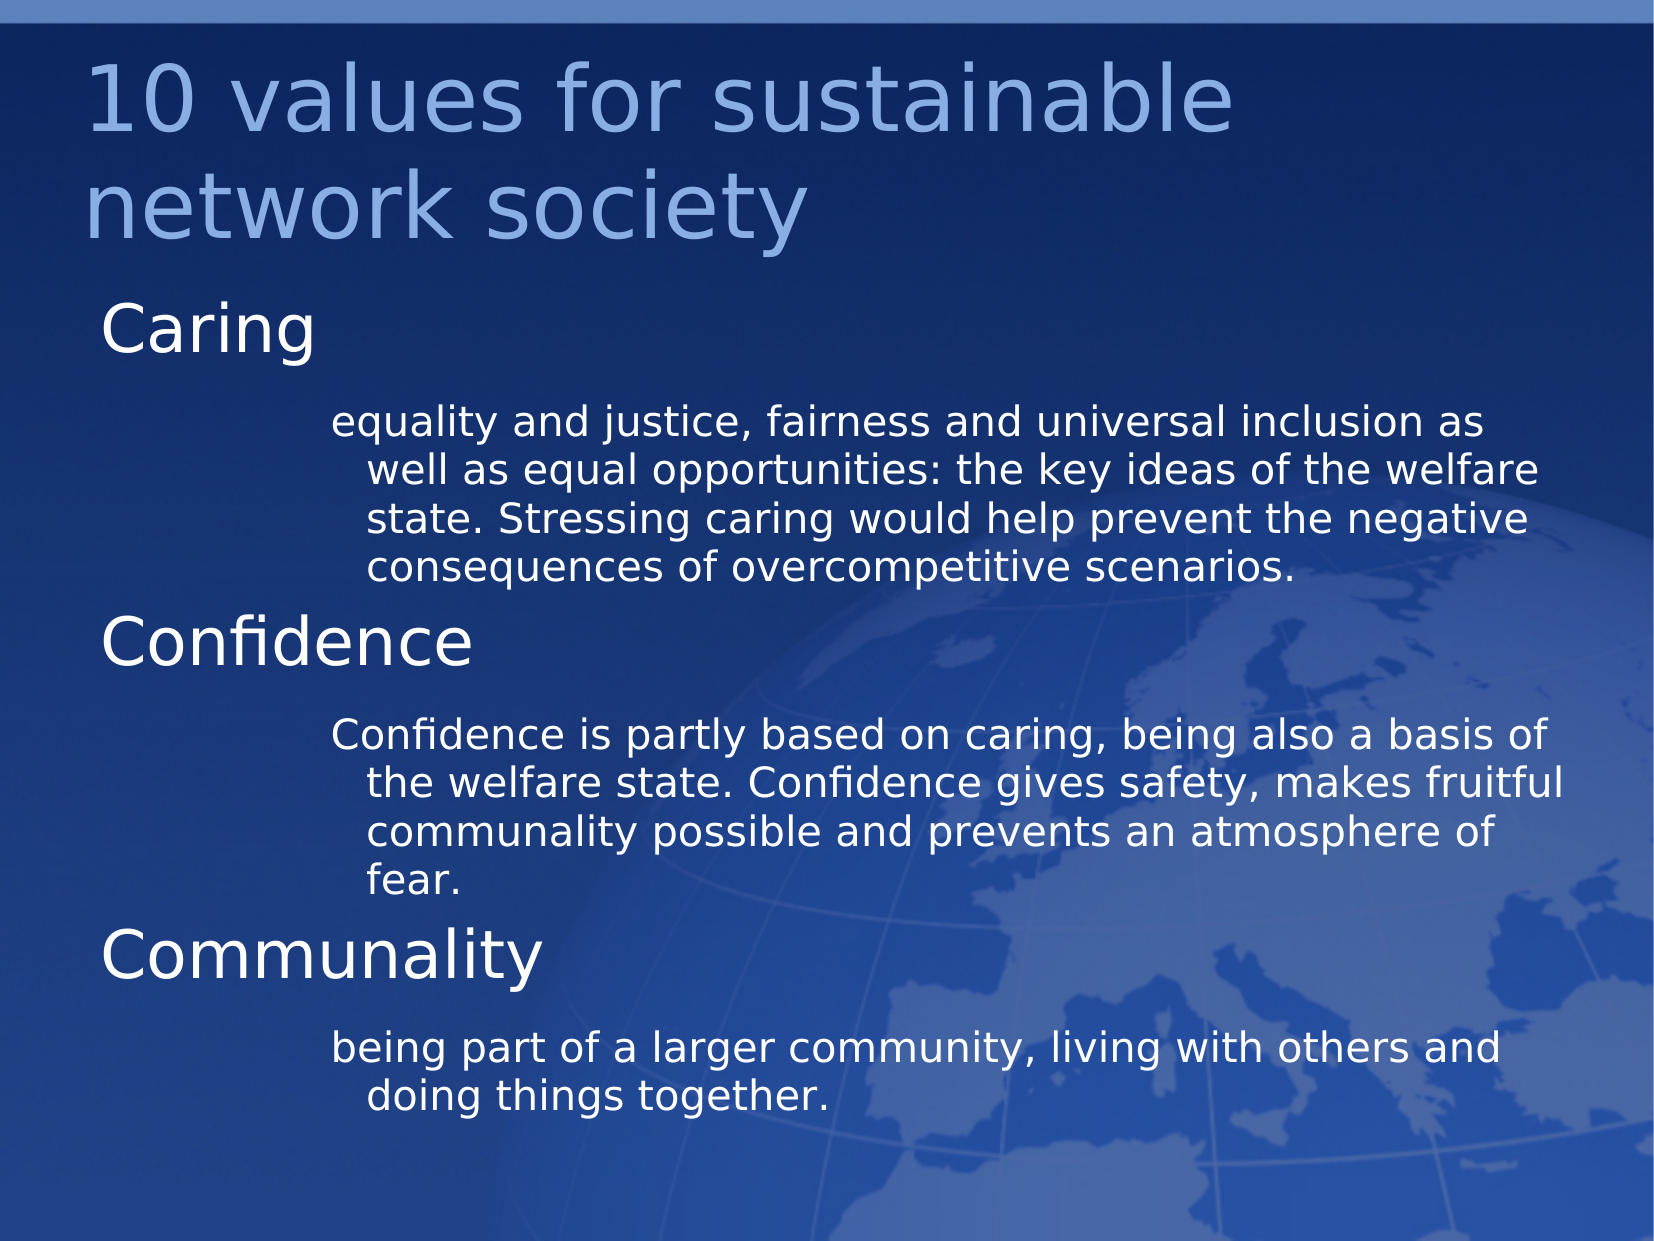

# 10 values for sustainable network society
Caring
equality and justice, fairness and universal inclusion as well as equal opportunities: the key ideas of the welfare state. Stressing caring would help prevent the negative consequences of overcompetitive scenarios.
Confidence
Confidence is partly based on caring, being also a basis of the welfare state. Confidence gives safety, makes fruitful communality possible and prevents an atmosphere of fear.
Communality
being part of a larger community, living with others and doing things together.